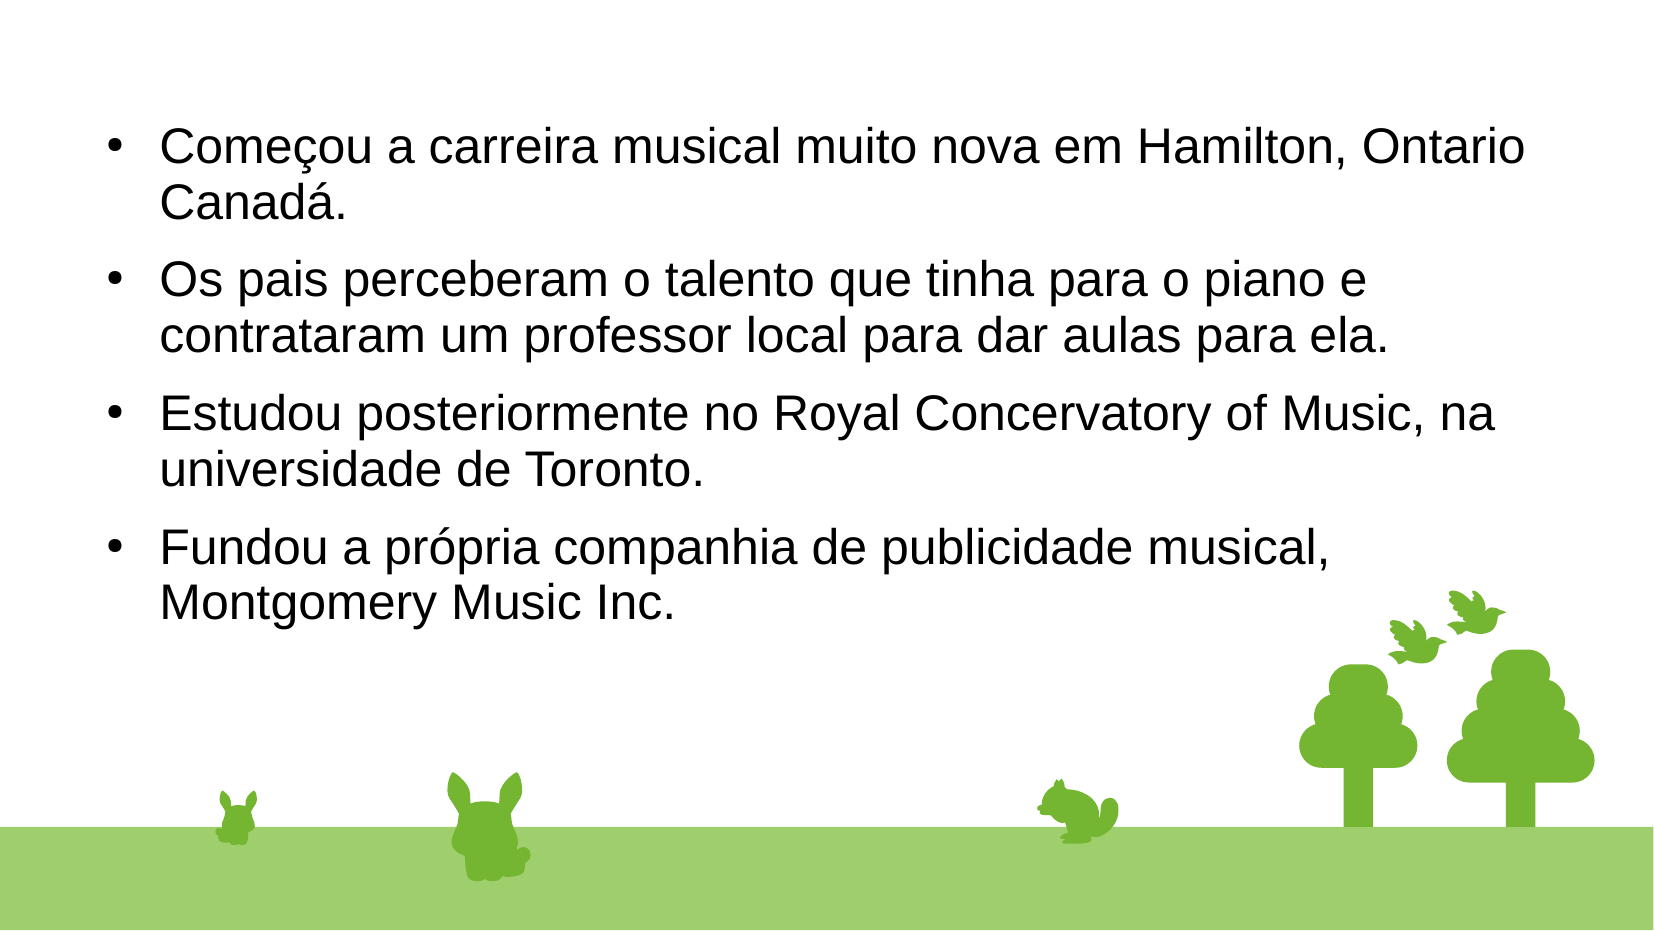

# Começou a carreira musical muito nova em Hamilton, Ontario Canadá.
Os pais perceberam o talento que tinha para o piano e contrataram um professor local para dar aulas para ela.
Estudou posteriormente no Royal Concervatory of Music, na universidade de Toronto.
Fundou a própria companhia de publicidade musical, Montgomery Music Inc.